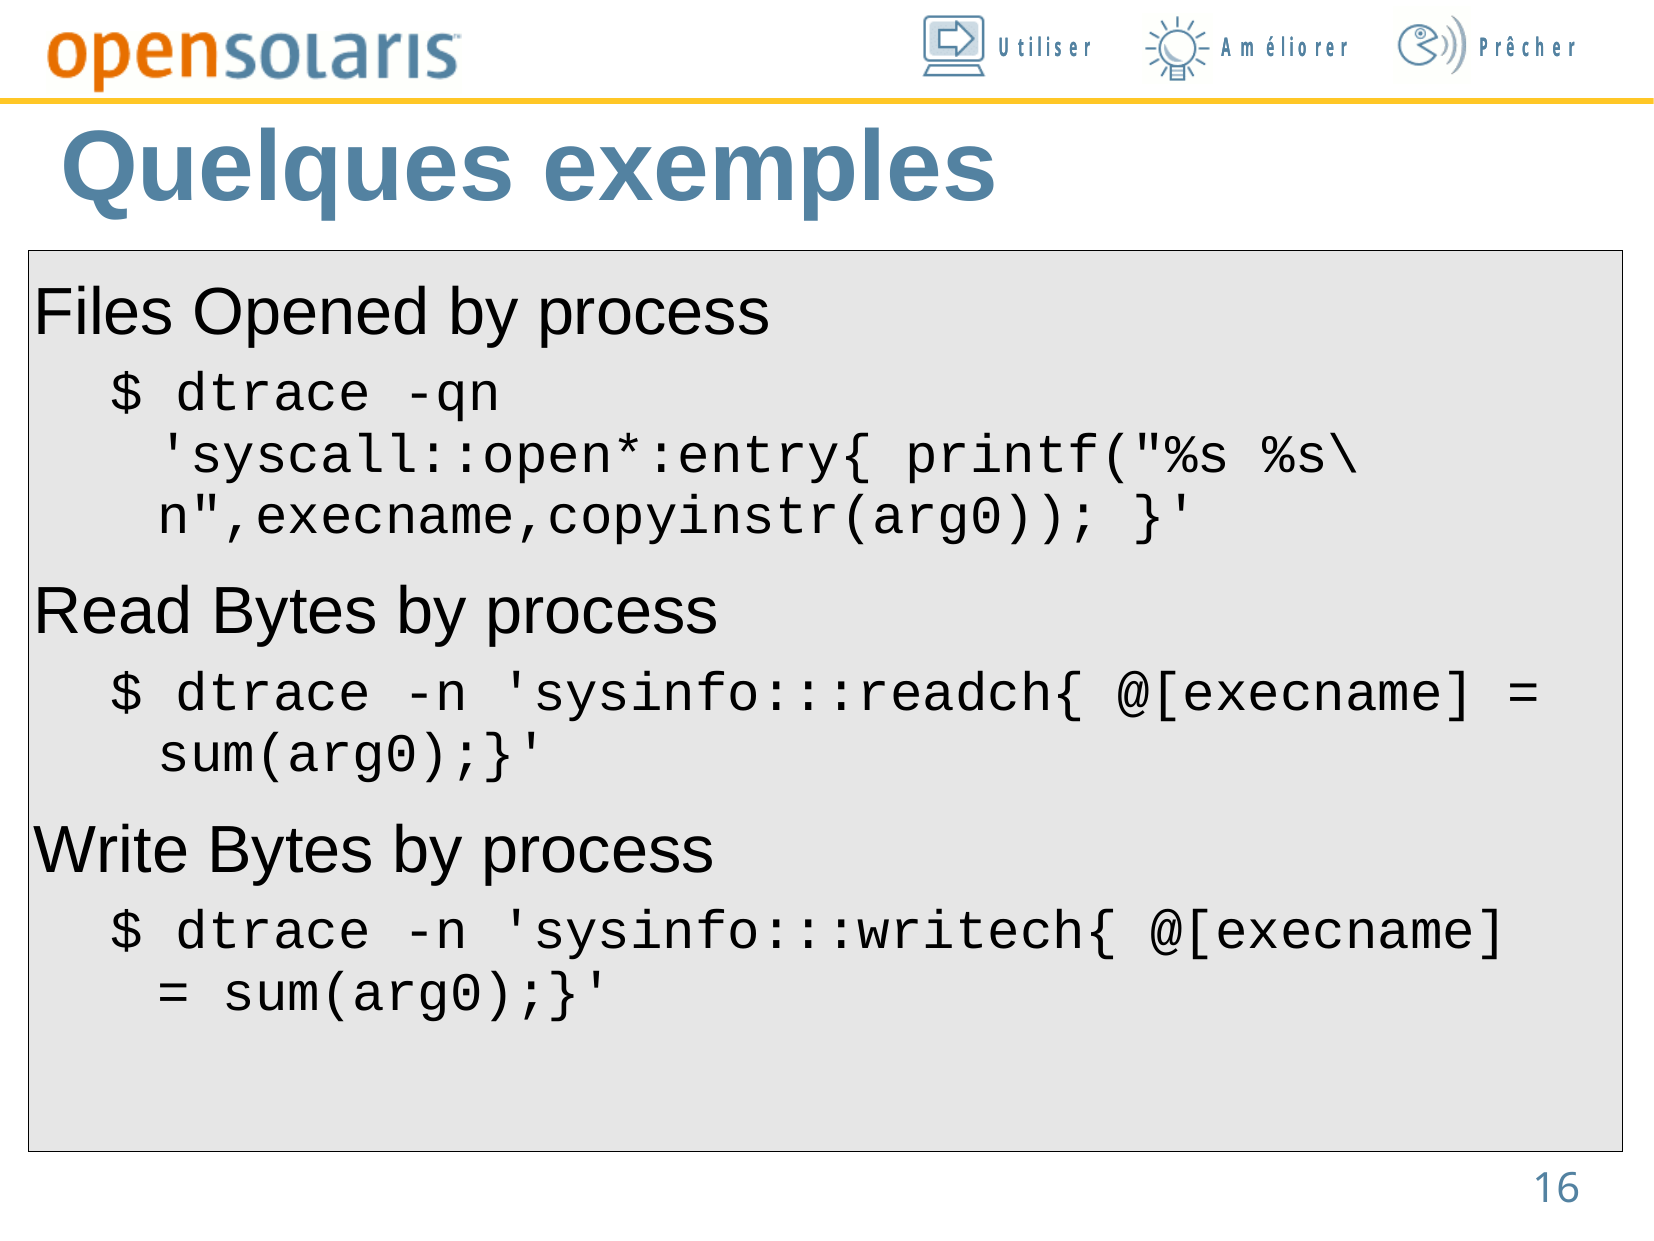

# Quelques exemples
Files Opened by process
$ dtrace -qn 'syscall::open*:entry{ printf("%s %s\n",execname,copyinstr(arg0)); }'
Read Bytes by process
$ dtrace -n 'sysinfo:::readch{ @[execname] = sum(arg0);}'
Write Bytes by process
$ dtrace -n 'sysinfo:::writech{ @[execname] = sum(arg0);}'